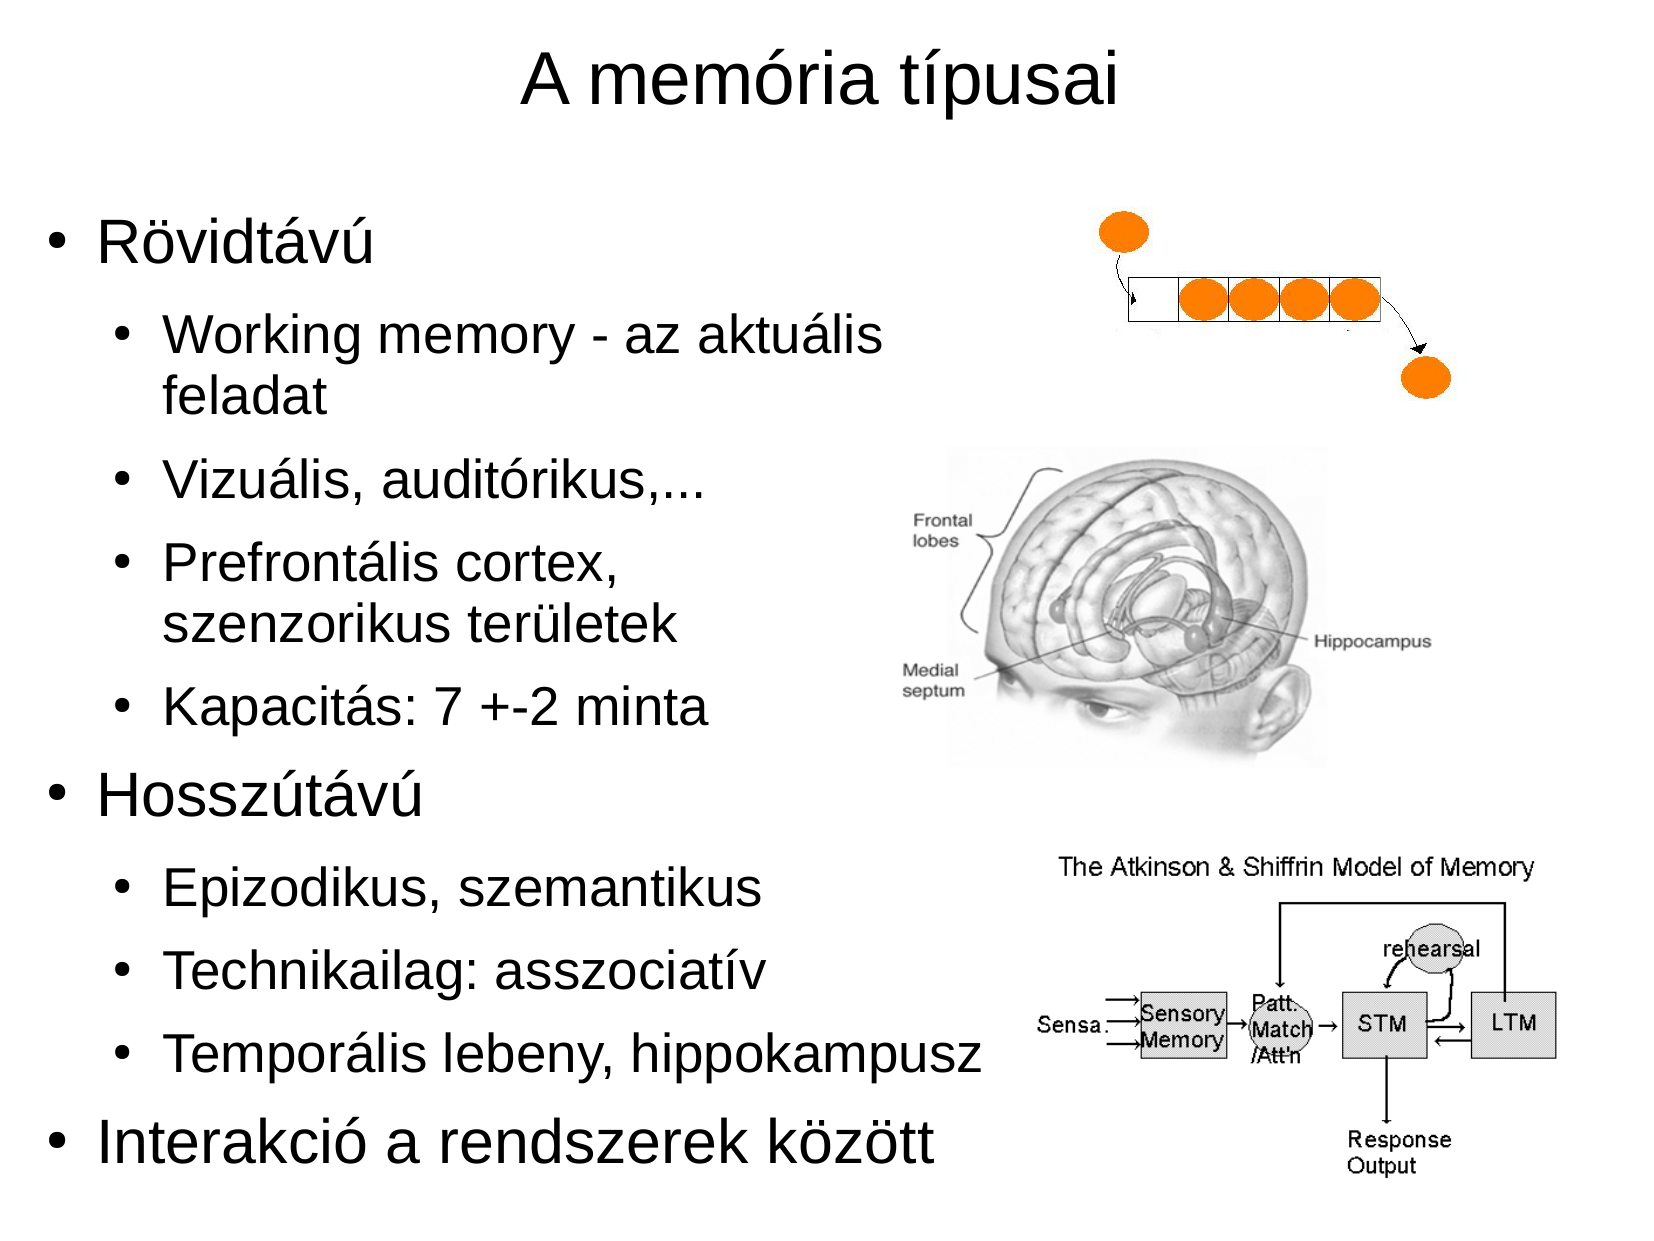

# A memória típusai
Rövidtávú
Working memory - az aktuális feladat
Vizuális, auditórikus,...
Prefrontális cortex,
szenzorikus területek
Kapacitás: 7 +-2 minta
Hosszútávú
Epizodikus, szemantikus
Technikailag: asszociatív
Temporális lebeny, hippokampusz
Interakció a rendszerek között